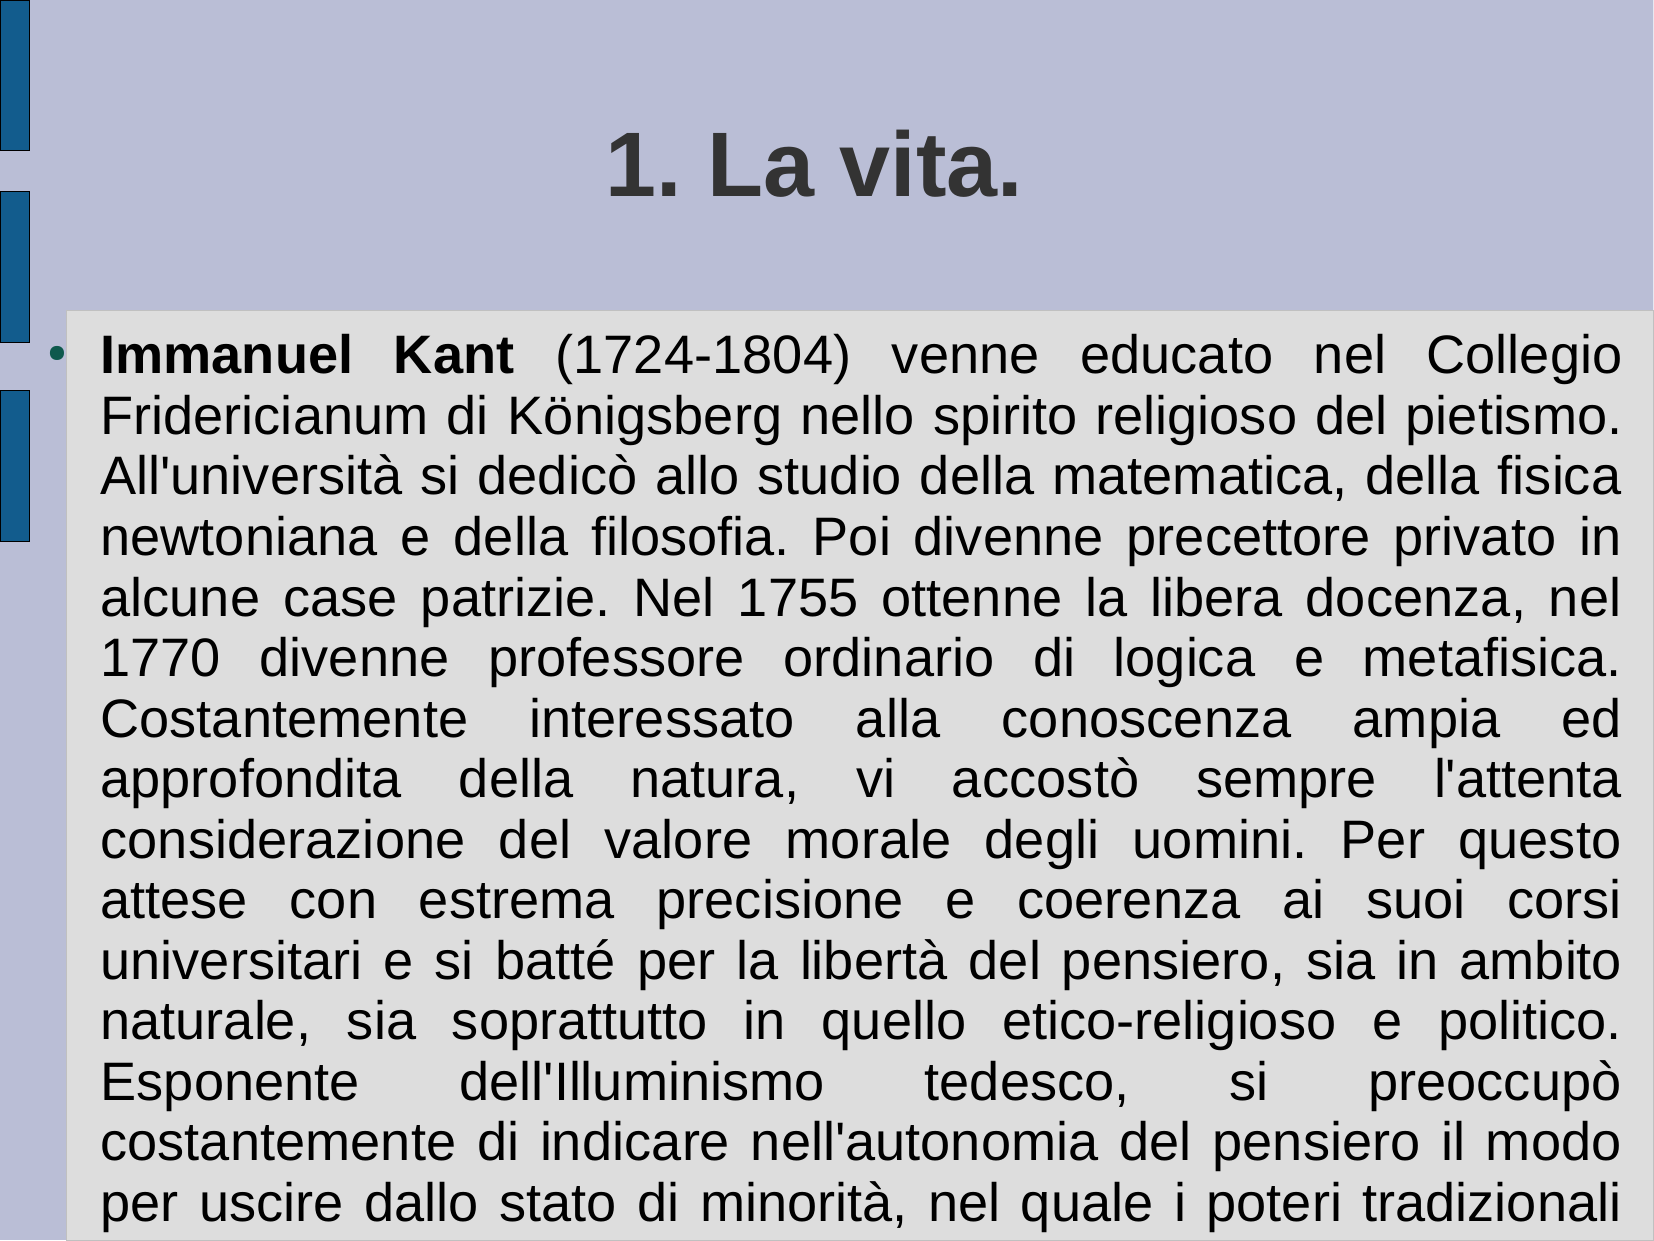

# 1. La vita.
Immanuel Kant (1724-1804) venne educato nel Collegio Fridericianum di Königsberg nello spirito religioso del pietismo. All'università si dedicò allo studio della matematica, della fisica newtoniana e della filosofia. Poi divenne precettore privato in alcune case patrizie. Nel 1755 ottenne la libera docenza, nel 1770 divenne professore ordinario di logica e metafisica. Costantemente interessato alla conoscenza ampia ed approfondita della natura, vi accostò sempre l'attenta considerazione del valore morale degli uomini. Per questo attese con estrema precisione e coerenza ai suoi corsi universitari e si batté per la libertà del pensiero, sia in ambito naturale, sia soprattutto in quello etico-religioso e politico. Esponente dell'Illuminismo tedesco, si preoccupò costantemente di indicare nell'autonomia del pensiero il modo per uscire dallo stato di minorità, nel quale i poteri tradizionali conservavano l'intelletto degli uomini.